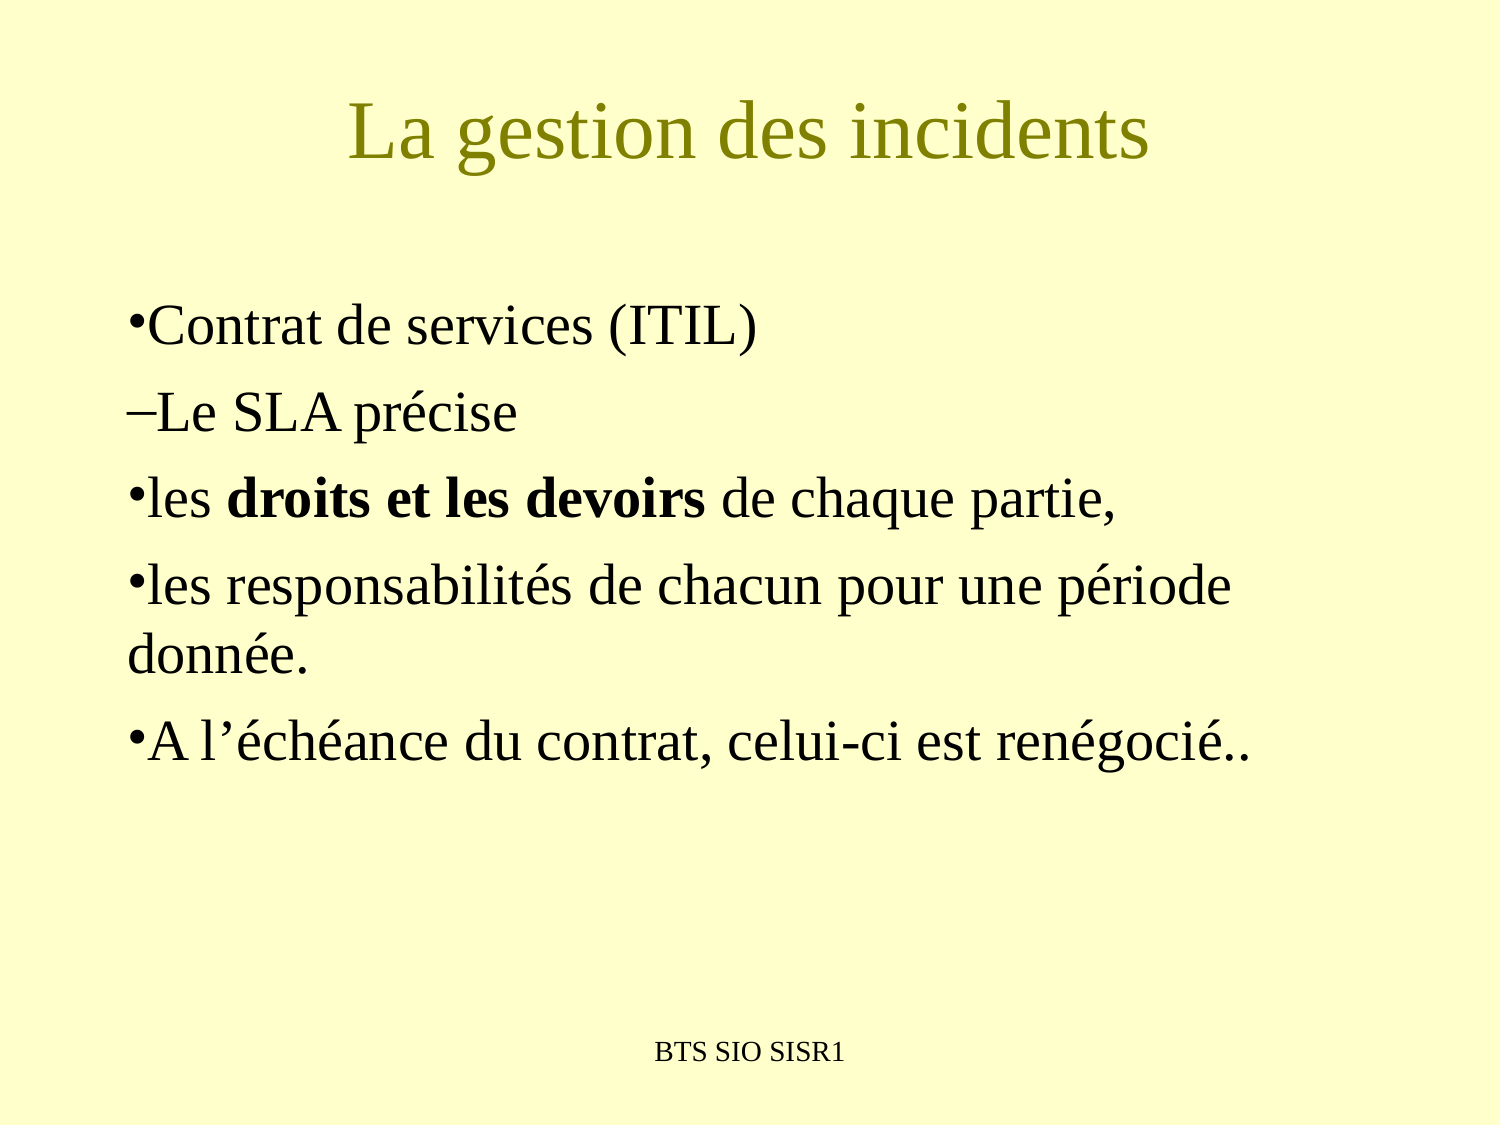

# Contrat de services (ITIL)
Le SLA précise
les droits et les devoirs de chaque partie,
les responsabilités de chacun pour une période donnée.
A l’échéance du contrat, celui-ci est renégocié..
BTS SIO SISR1